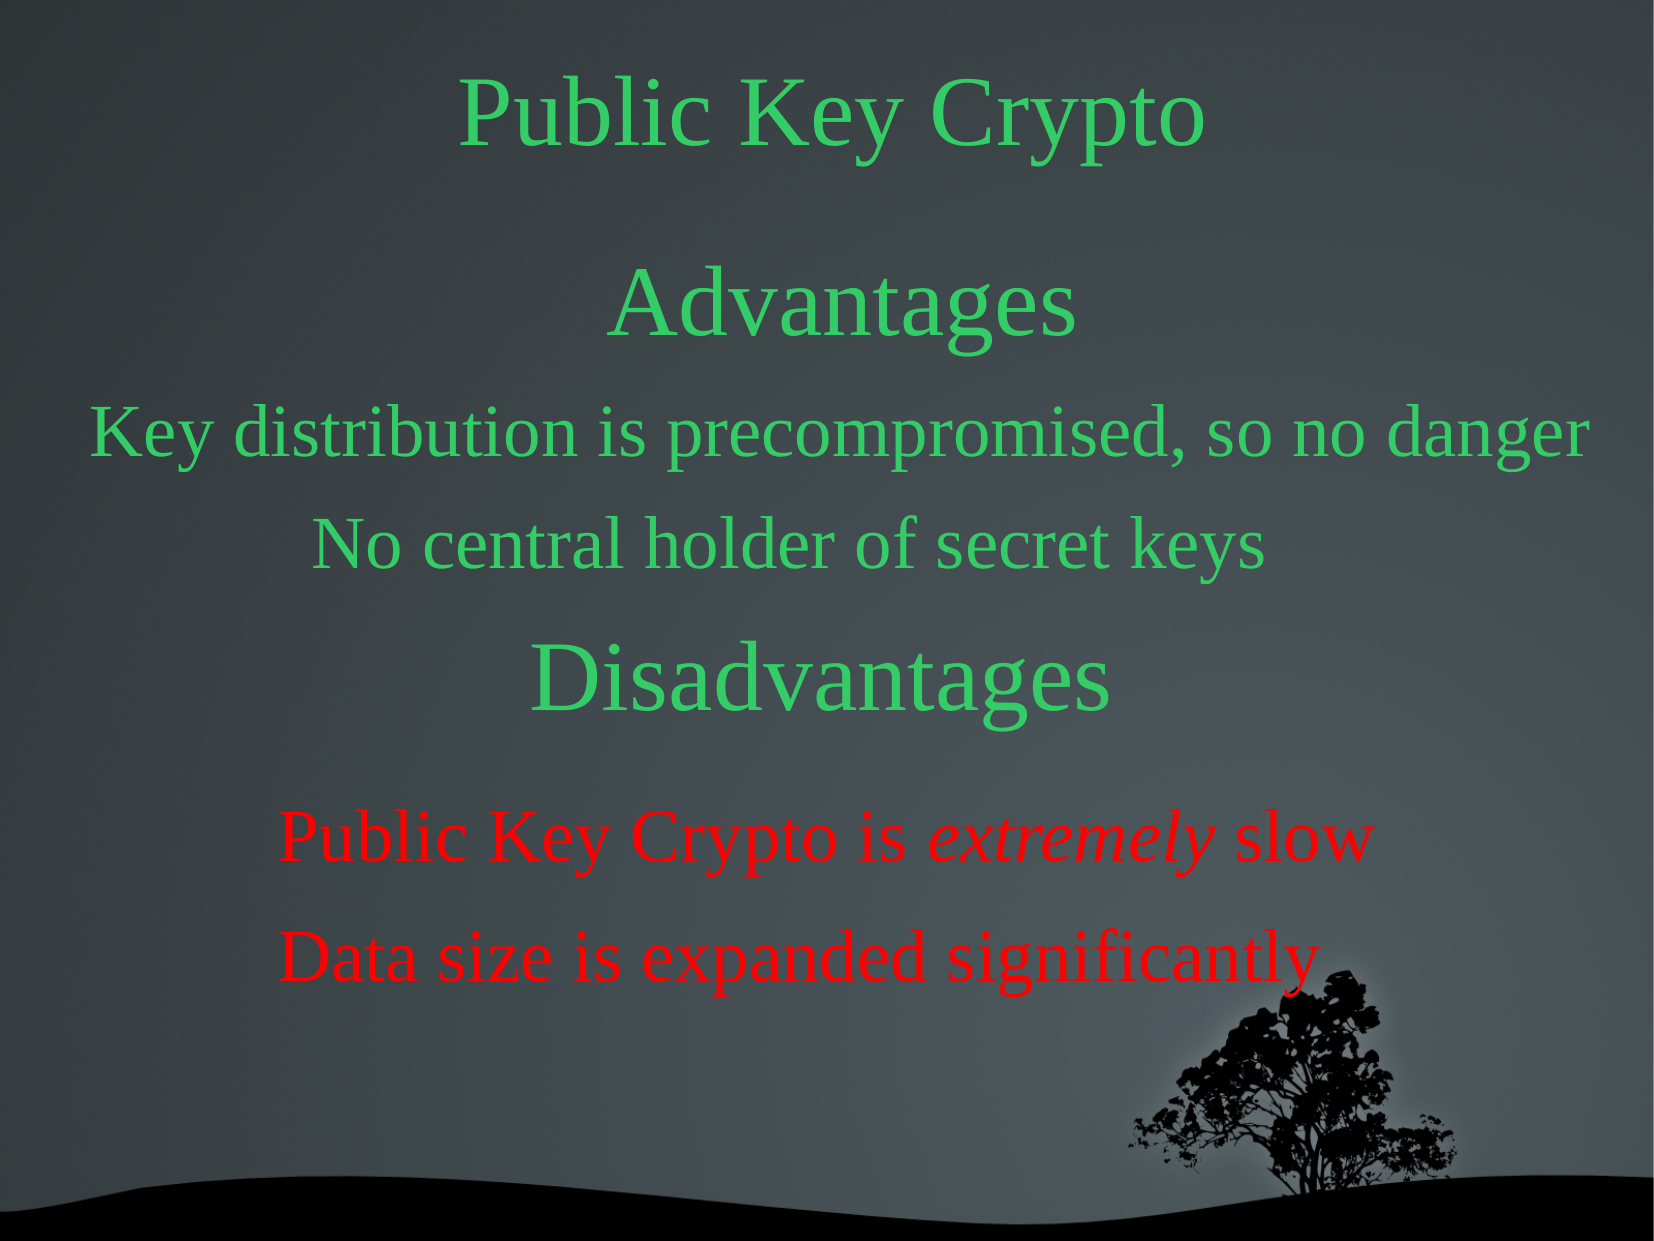

Public Key Crypto
Advantages
Key distribution is precompromised, so no danger
No central holder of secret keys
Disadvantages
Public Key Crypto is extremely slow
Data size is expanded significantly